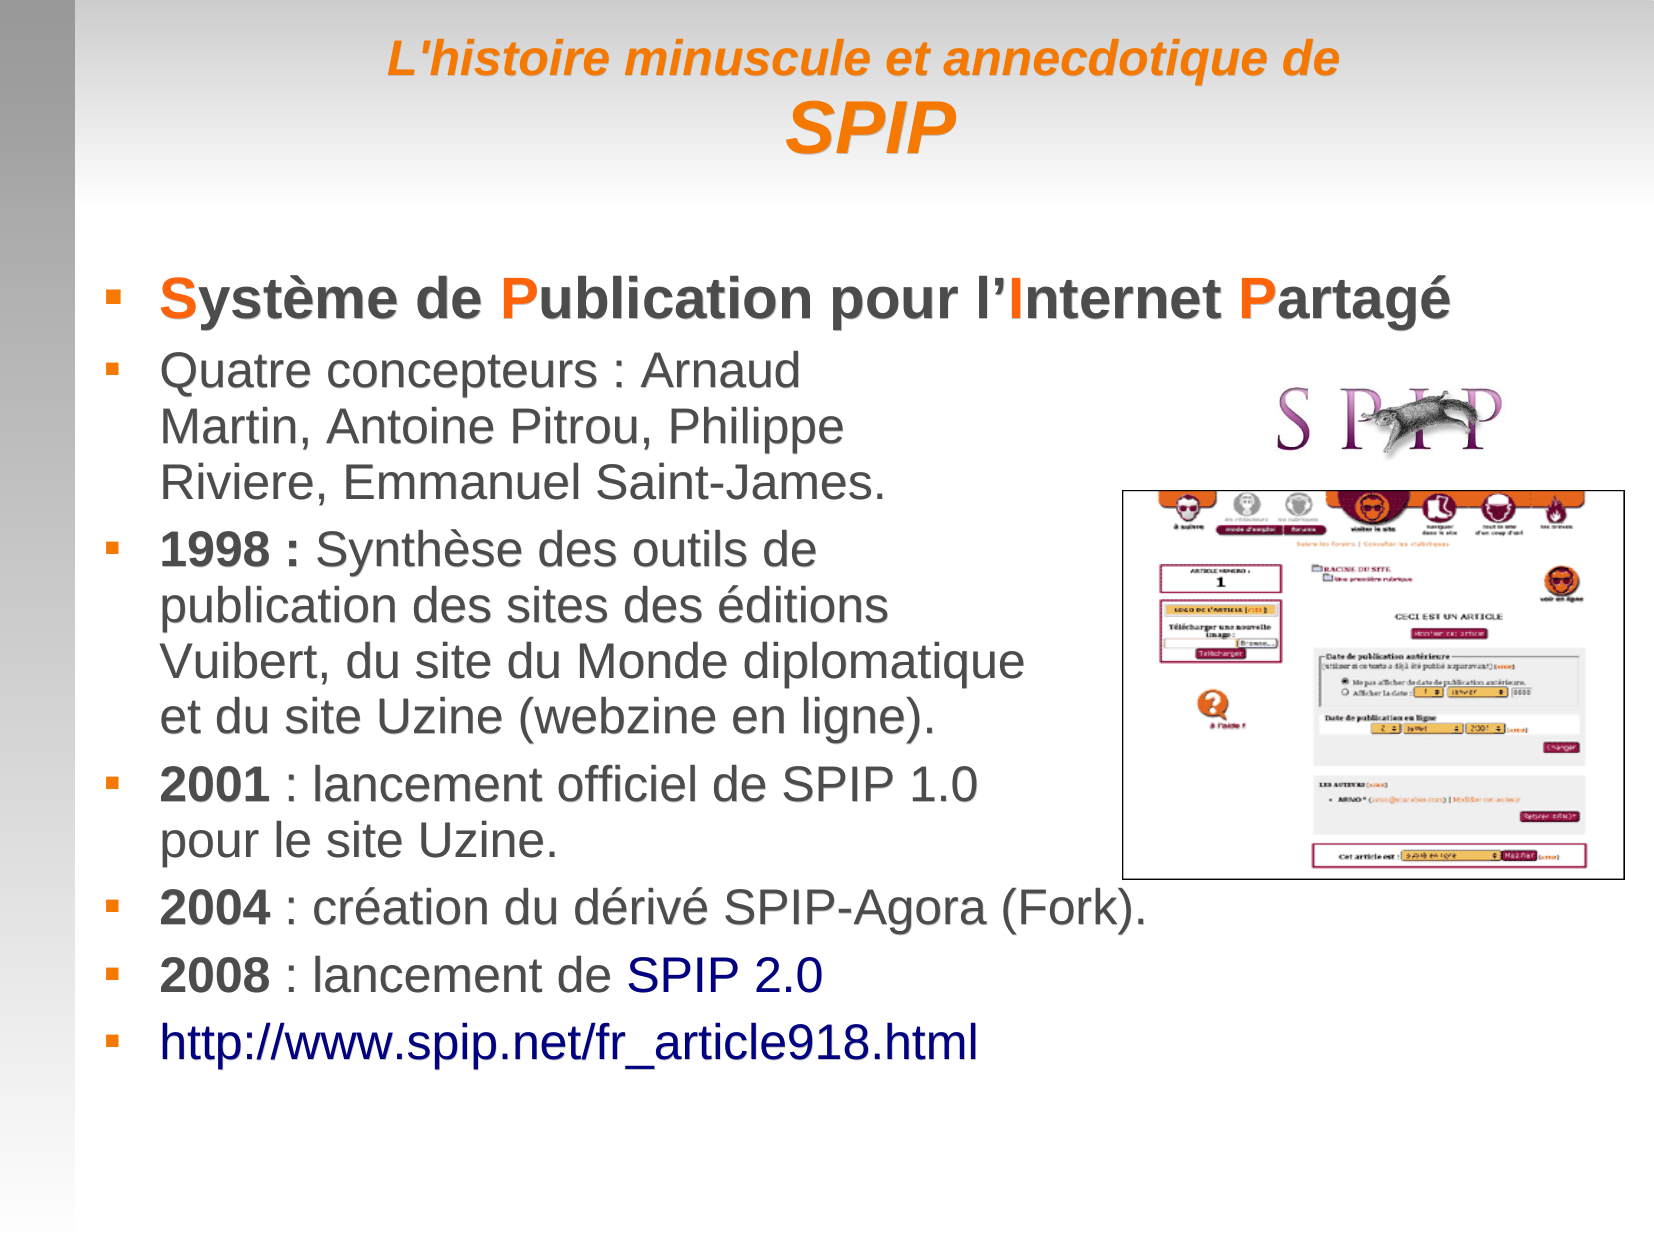

# L'histoire minuscule et annecdotique de SPIP
Système de Publication pour l’Internet Partagé
Quatre concepteurs : Arnaud
Martin, Antoine Pitrou, Philippe
Riviere, Emmanuel Saint-James.
1998 : Synthèse des outils de
publication des sites des éditions
Vuibert, du site du Monde diplomatique
et du site Uzine (webzine en ligne).
2001 : lancement officiel de SPIP 1.0
pour le site Uzine.
2004 : création du dérivé SPIP-Agora (Fork).
2008 : lancement de SPIP 2.0
http://www.spip.net/fr_article918.html